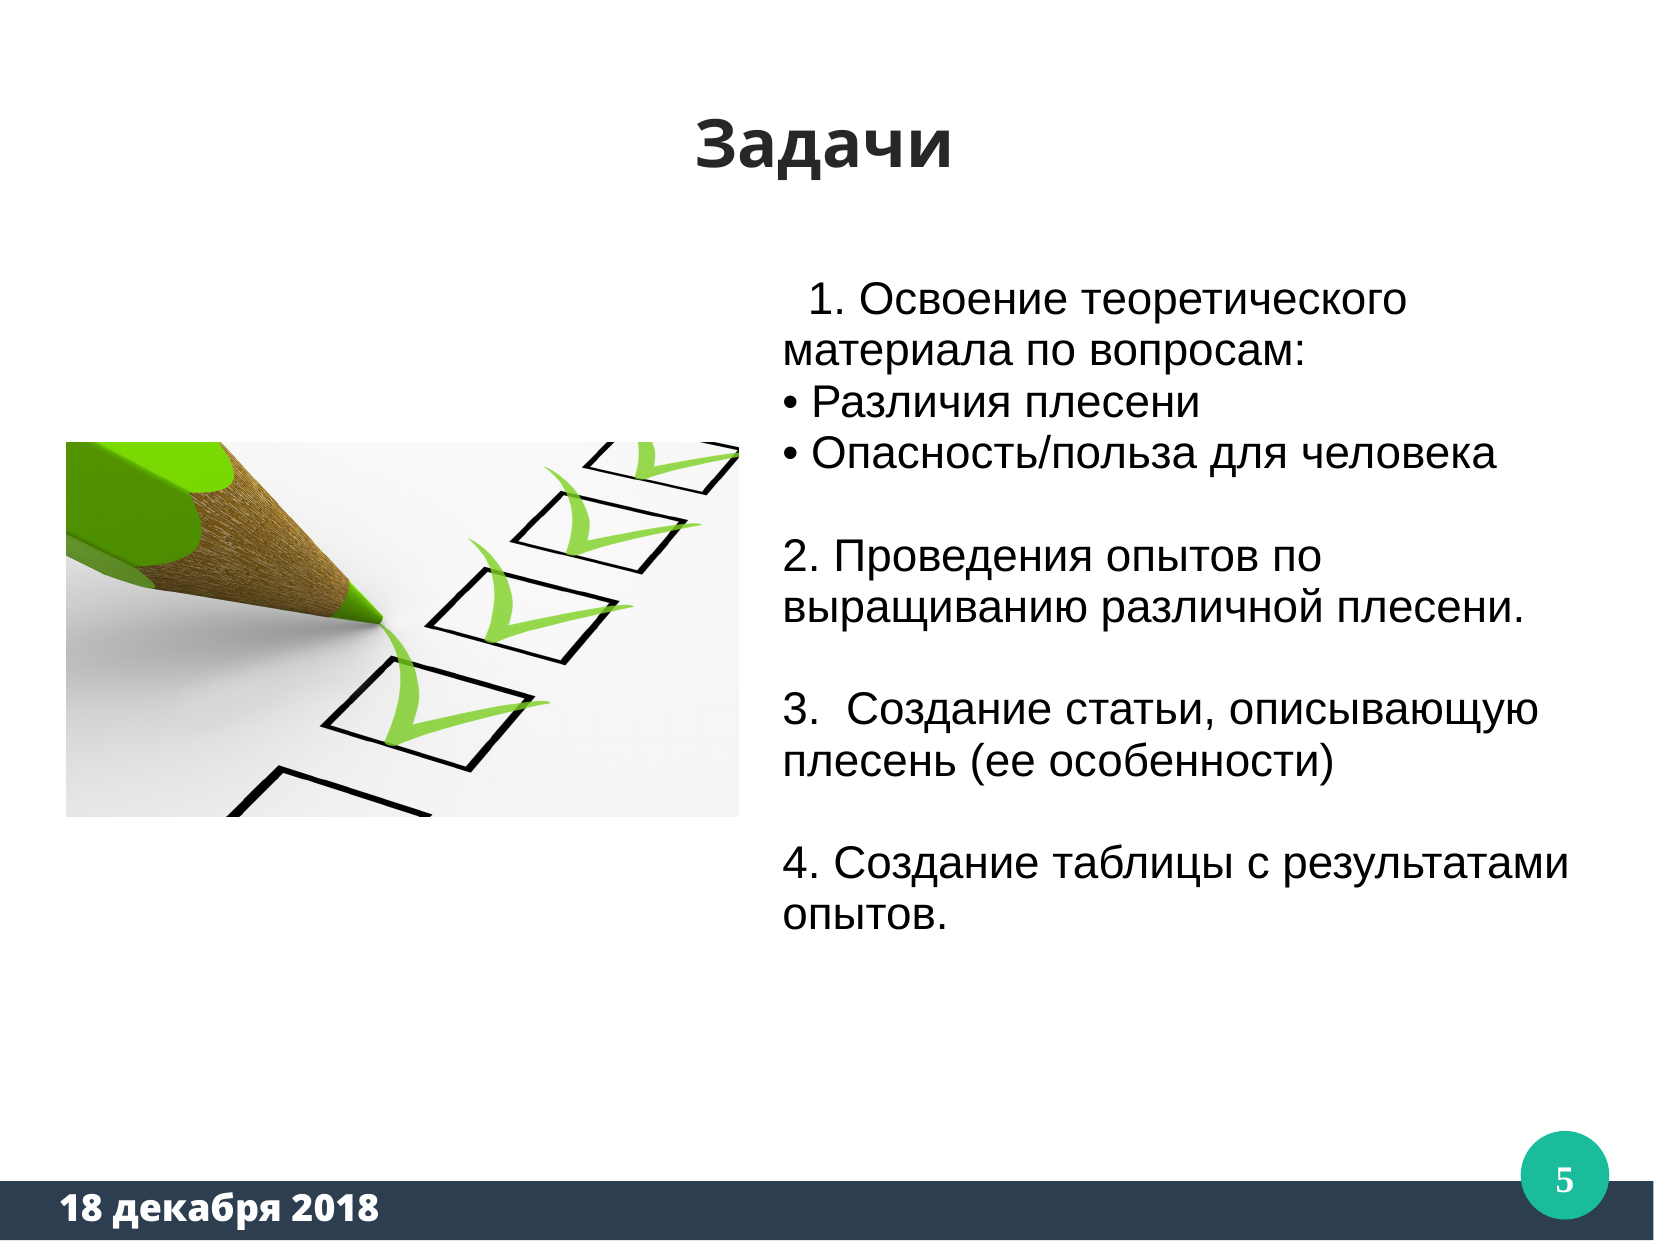

Задачи
 1. Освоение теоретического материала по вопросам:
• Различия плесени
• Опасность/польза для человека
2. Проведения опытов по выращиванию различной плесени.
3. Создание статьи, описывающую плесень (ее особенности)
4. Создание таблицы с результатами опытов.
5